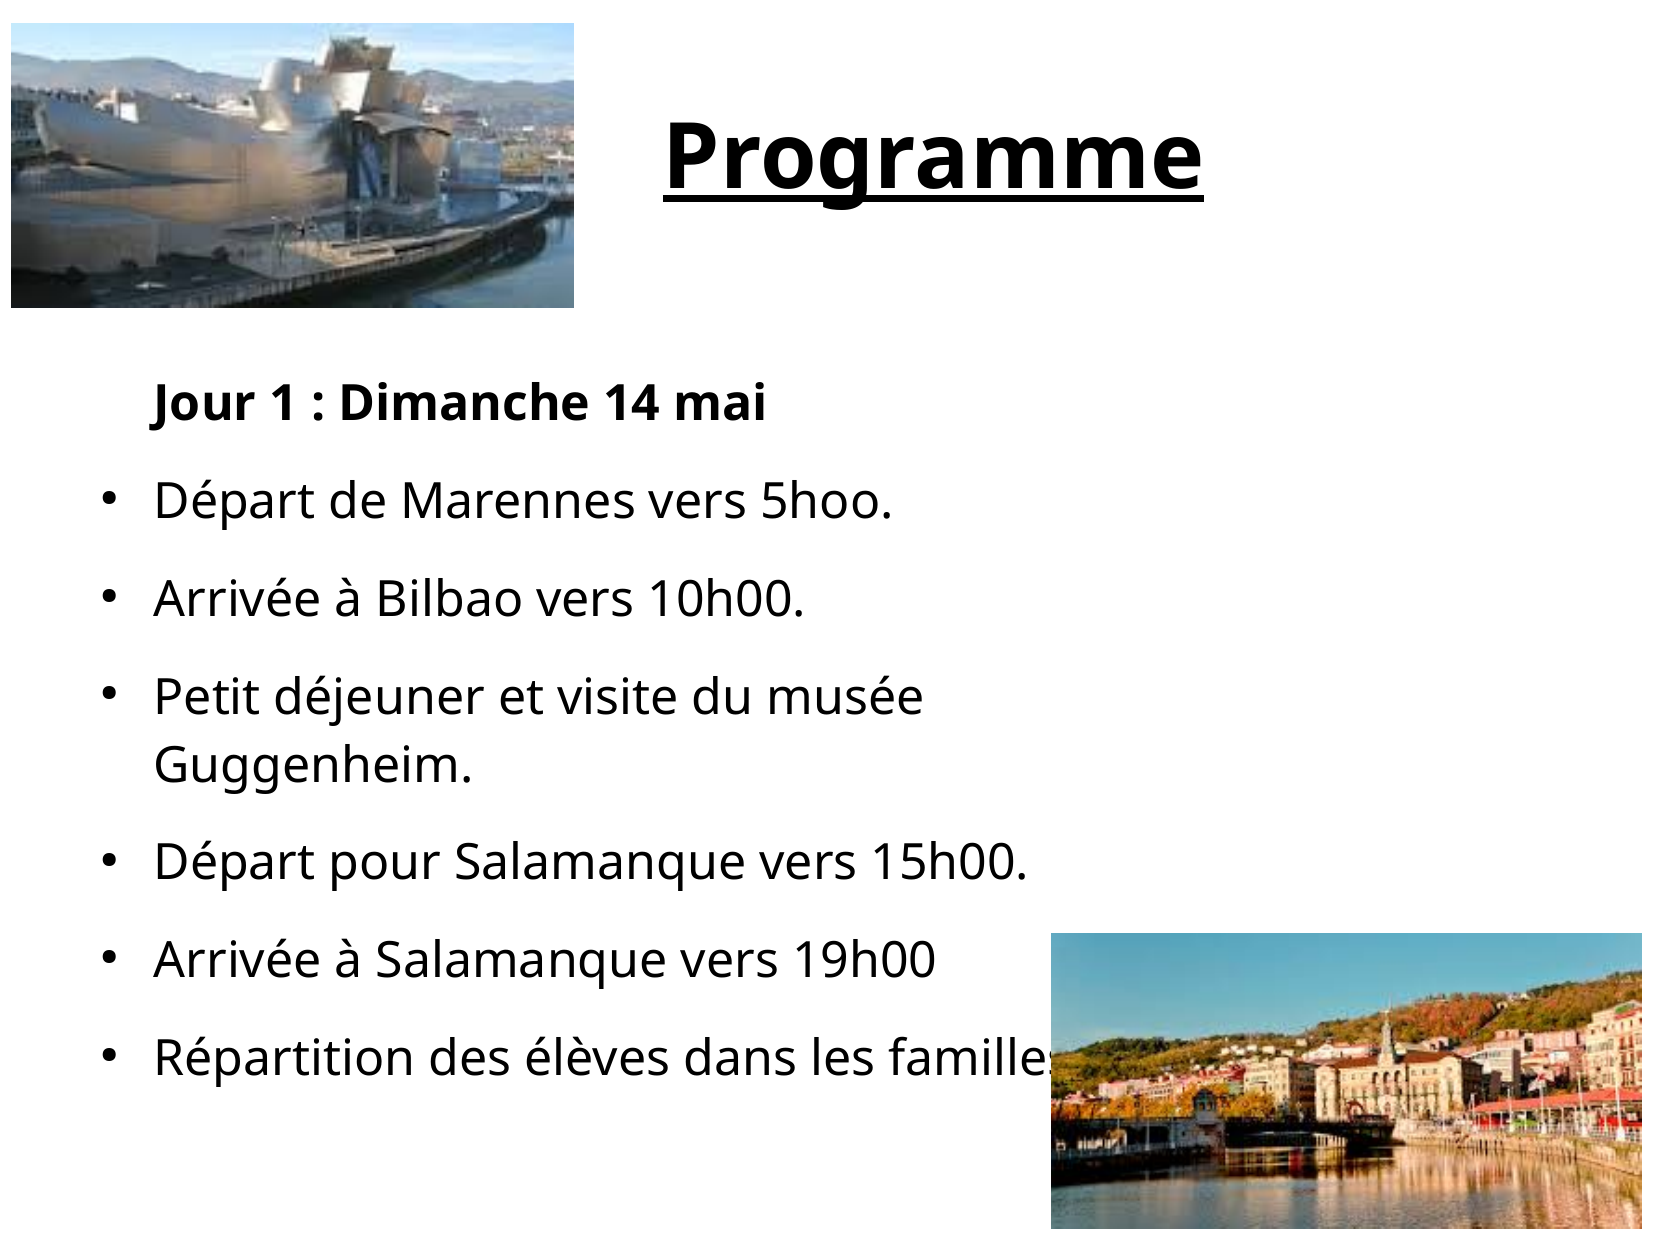

# Programme
Jour 1 : Dimanche 14 mai
Départ de Marennes vers 5hoo.
Arrivée à Bilbao vers 10h00.
Petit déjeuner et visite du musée Guggenheim.
Départ pour Salamanque vers 15h00.
Arrivée à Salamanque vers 19h00
Répartition des élèves dans les familles.